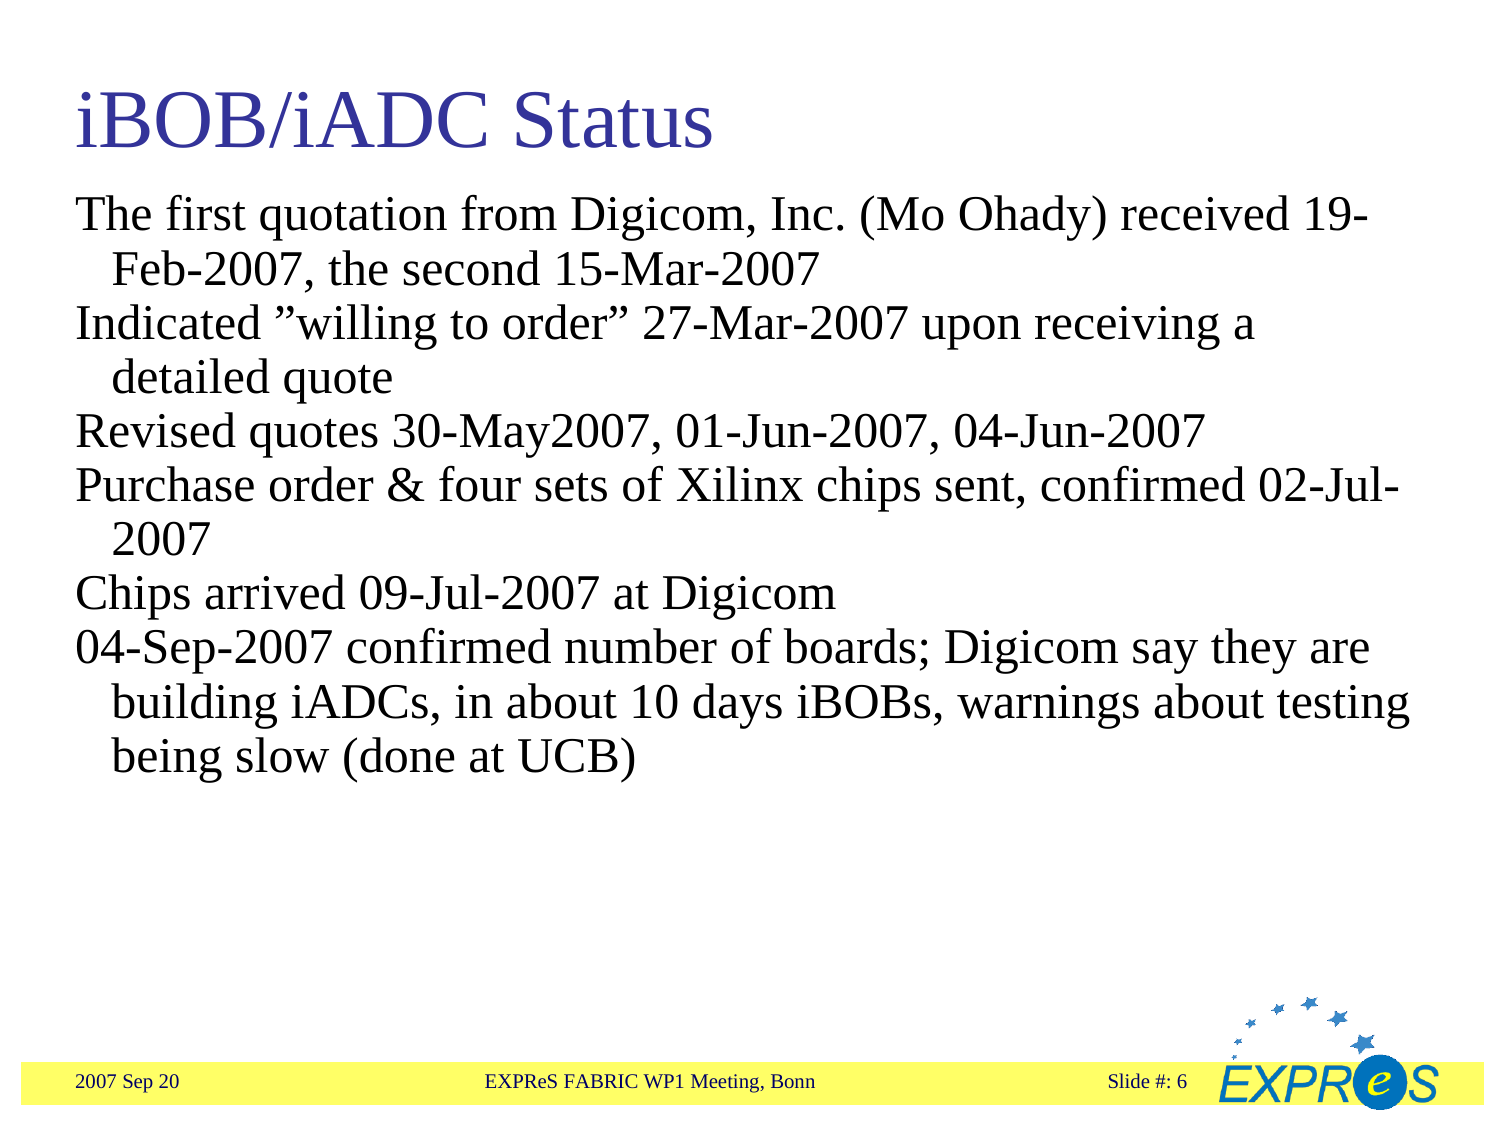

# iBOB/iADC Status
The first quotation from Digicom, Inc. (Mo Ohady) received 19-Feb-2007, the second 15-Mar-2007
Indicated ”willing to order” 27-Mar-2007 upon receiving a detailed quote
Revised quotes 30-May2007, 01-Jun-2007, 04-Jun-2007
Purchase order & four sets of Xilinx chips sent, confirmed 02-Jul-2007
Chips arrived 09-Jul-2007 at Digicom
04-Sep-2007 confirmed number of boards; Digicom say they are building iADCs, in about 10 days iBOBs, warnings about testing being slow (done at UCB)